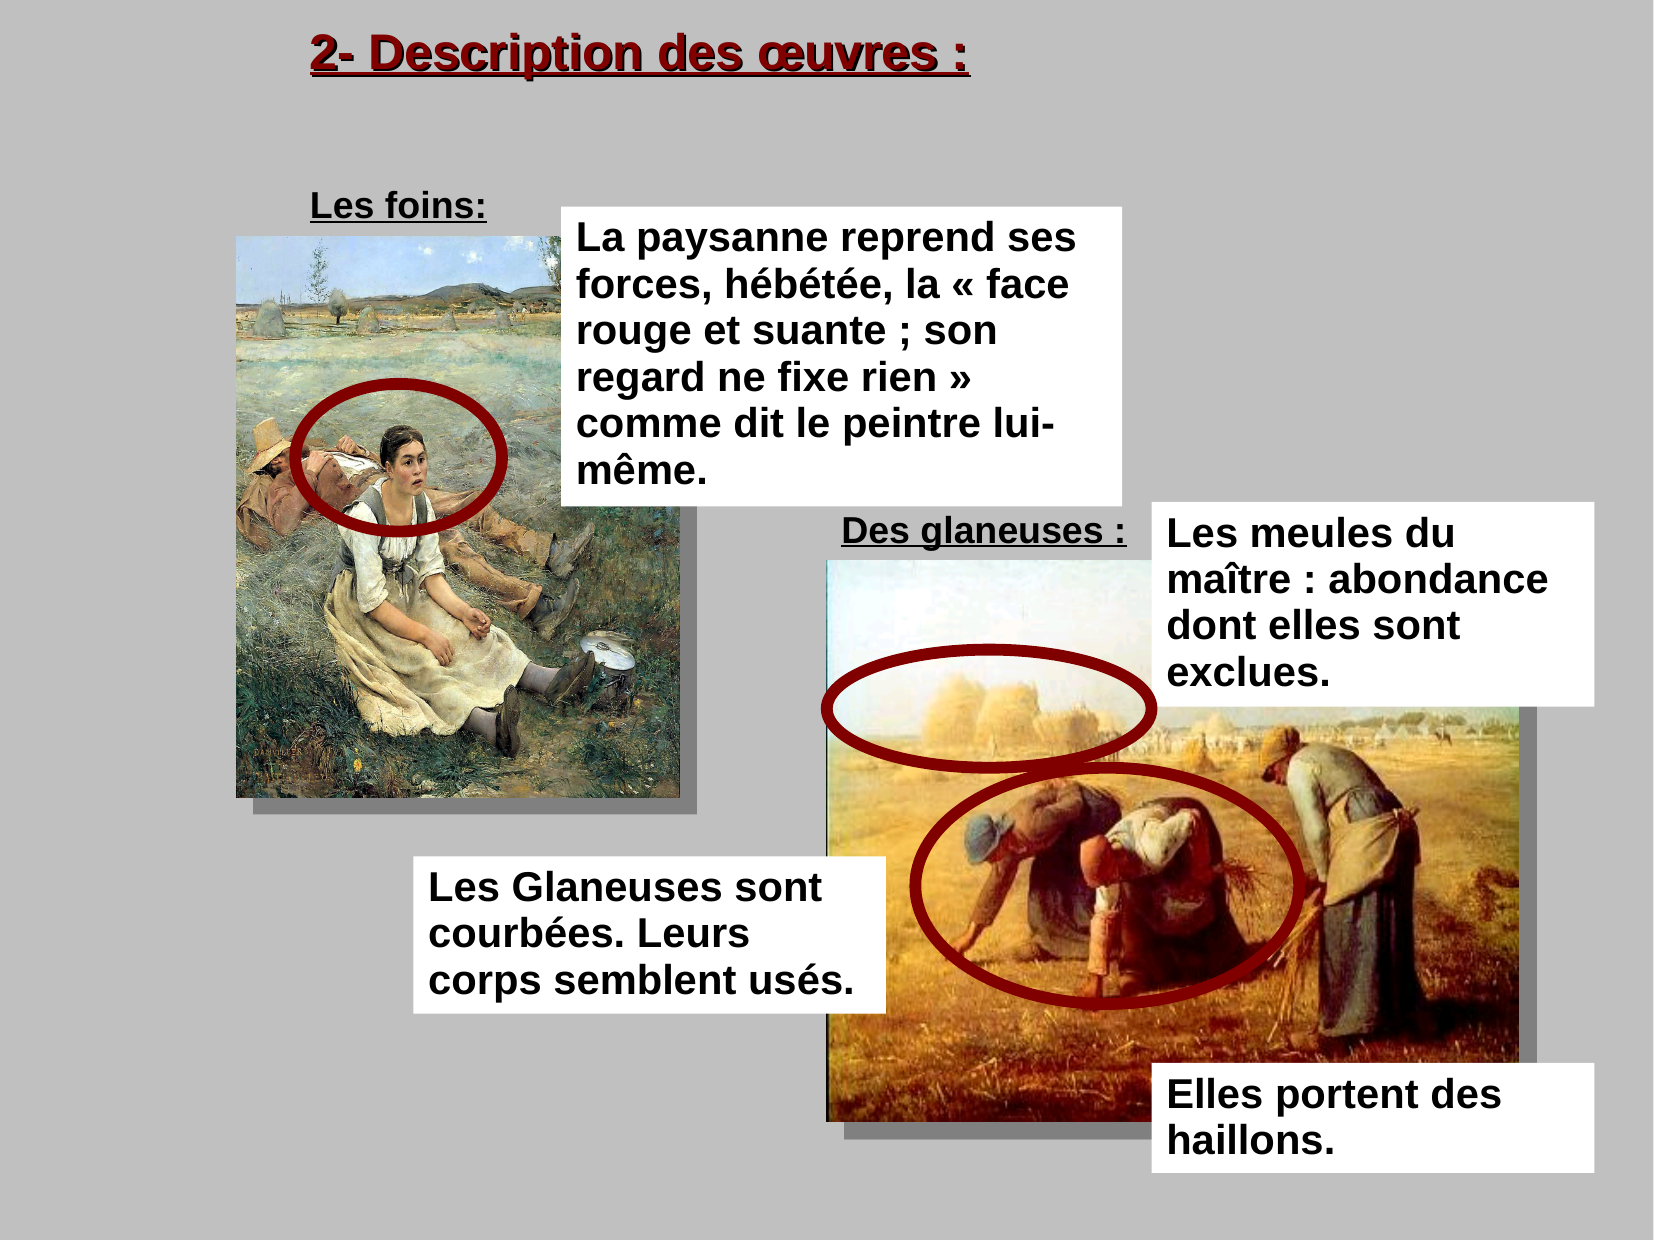

2- Description des œuvres :
Les foins:
La paysanne reprend ses forces, hébétée, la « face rouge et suante ; son regard ne fixe rien » comme dit le peintre lui-même.
Des glaneuses :
Les meules du maître : abondance dont elles sont exclues.
Les Glaneuses sont courbées. Leurs corps semblent usés.
Elles portent des haillons.